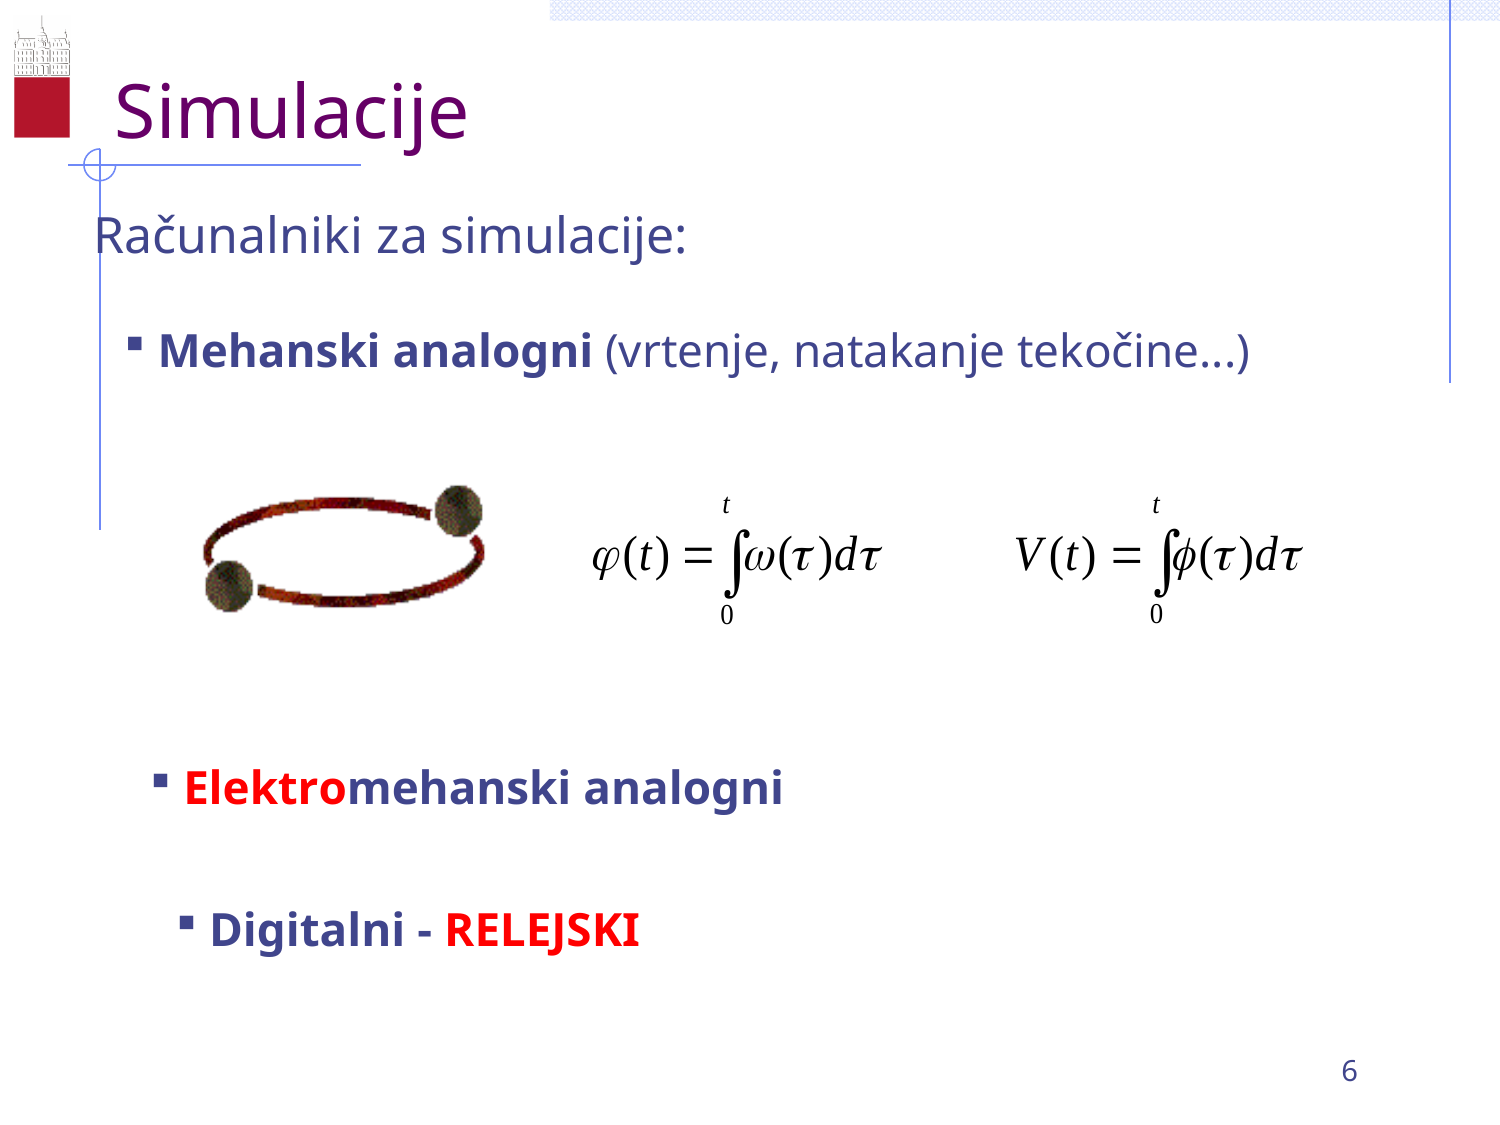

# Simulacije
Računalniki za simulacije:
 Mehanski analogni (vrtenje, natakanje tekočine...)
 Elektromehanski analogni
 Digitalni - RELEJSKI